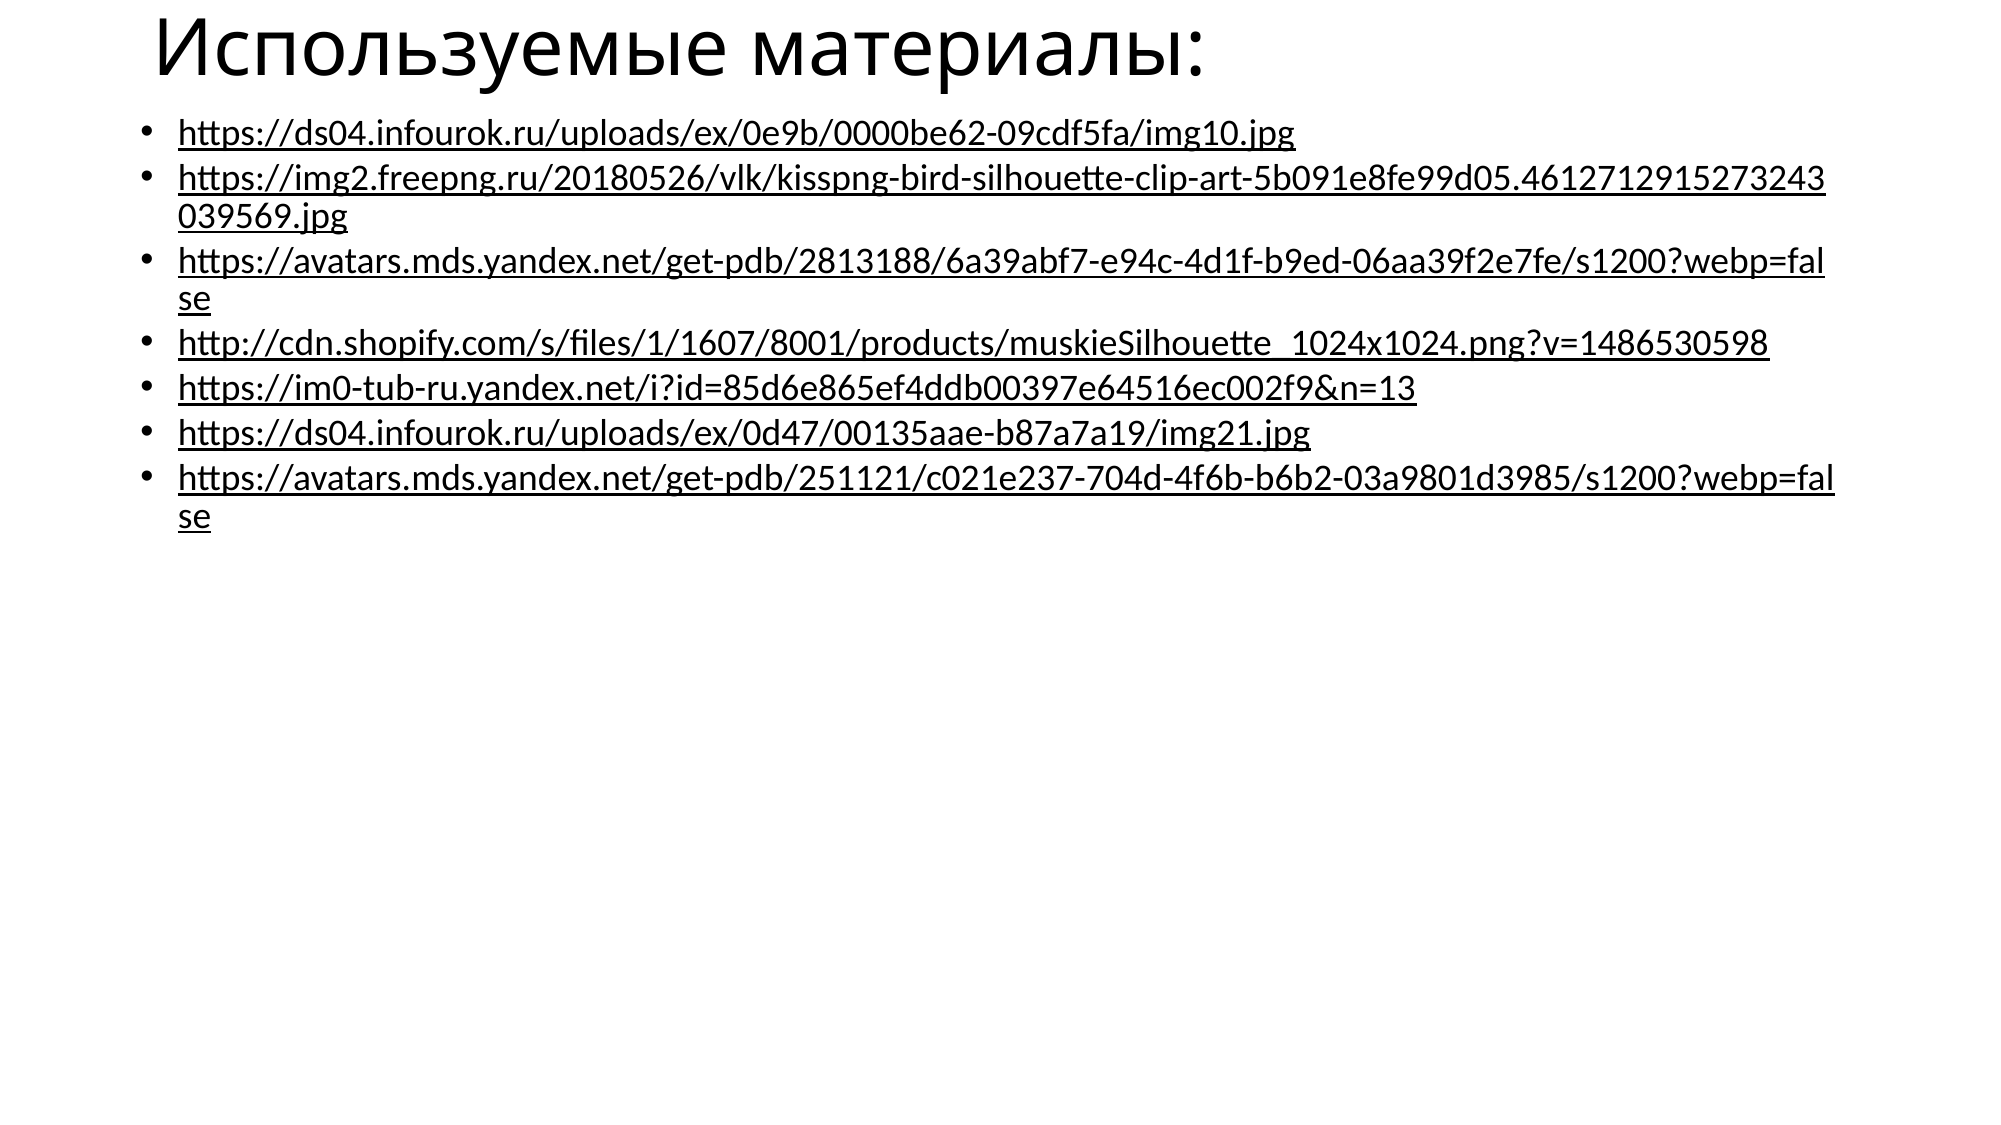

# Используемые материалы:
https://ds04.infourok.ru/uploads/ex/0e9b/0000be62-09cdf5fa/img10.jpg
https://img2.freepng.ru/20180526/vlk/kisspng-bird-silhouette-clip-art-5b091e8fe99d05.4612712915273243039569.jpg
https://avatars.mds.yandex.net/get-pdb/2813188/6a39abf7-e94c-4d1f-b9ed-06aa39f2e7fe/s1200?webp=false
http://cdn.shopify.com/s/files/1/1607/8001/products/muskieSilhouette_1024x1024.png?v=1486530598
https://im0-tub-ru.yandex.net/i?id=85d6e865ef4ddb00397e64516ec002f9&n=13
https://ds04.infourok.ru/uploads/ex/0d47/00135aae-b87a7a19/img21.jpg
https://avatars.mds.yandex.net/get-pdb/251121/c021e237-704d-4f6b-b6b2-03a9801d3985/s1200?webp=false